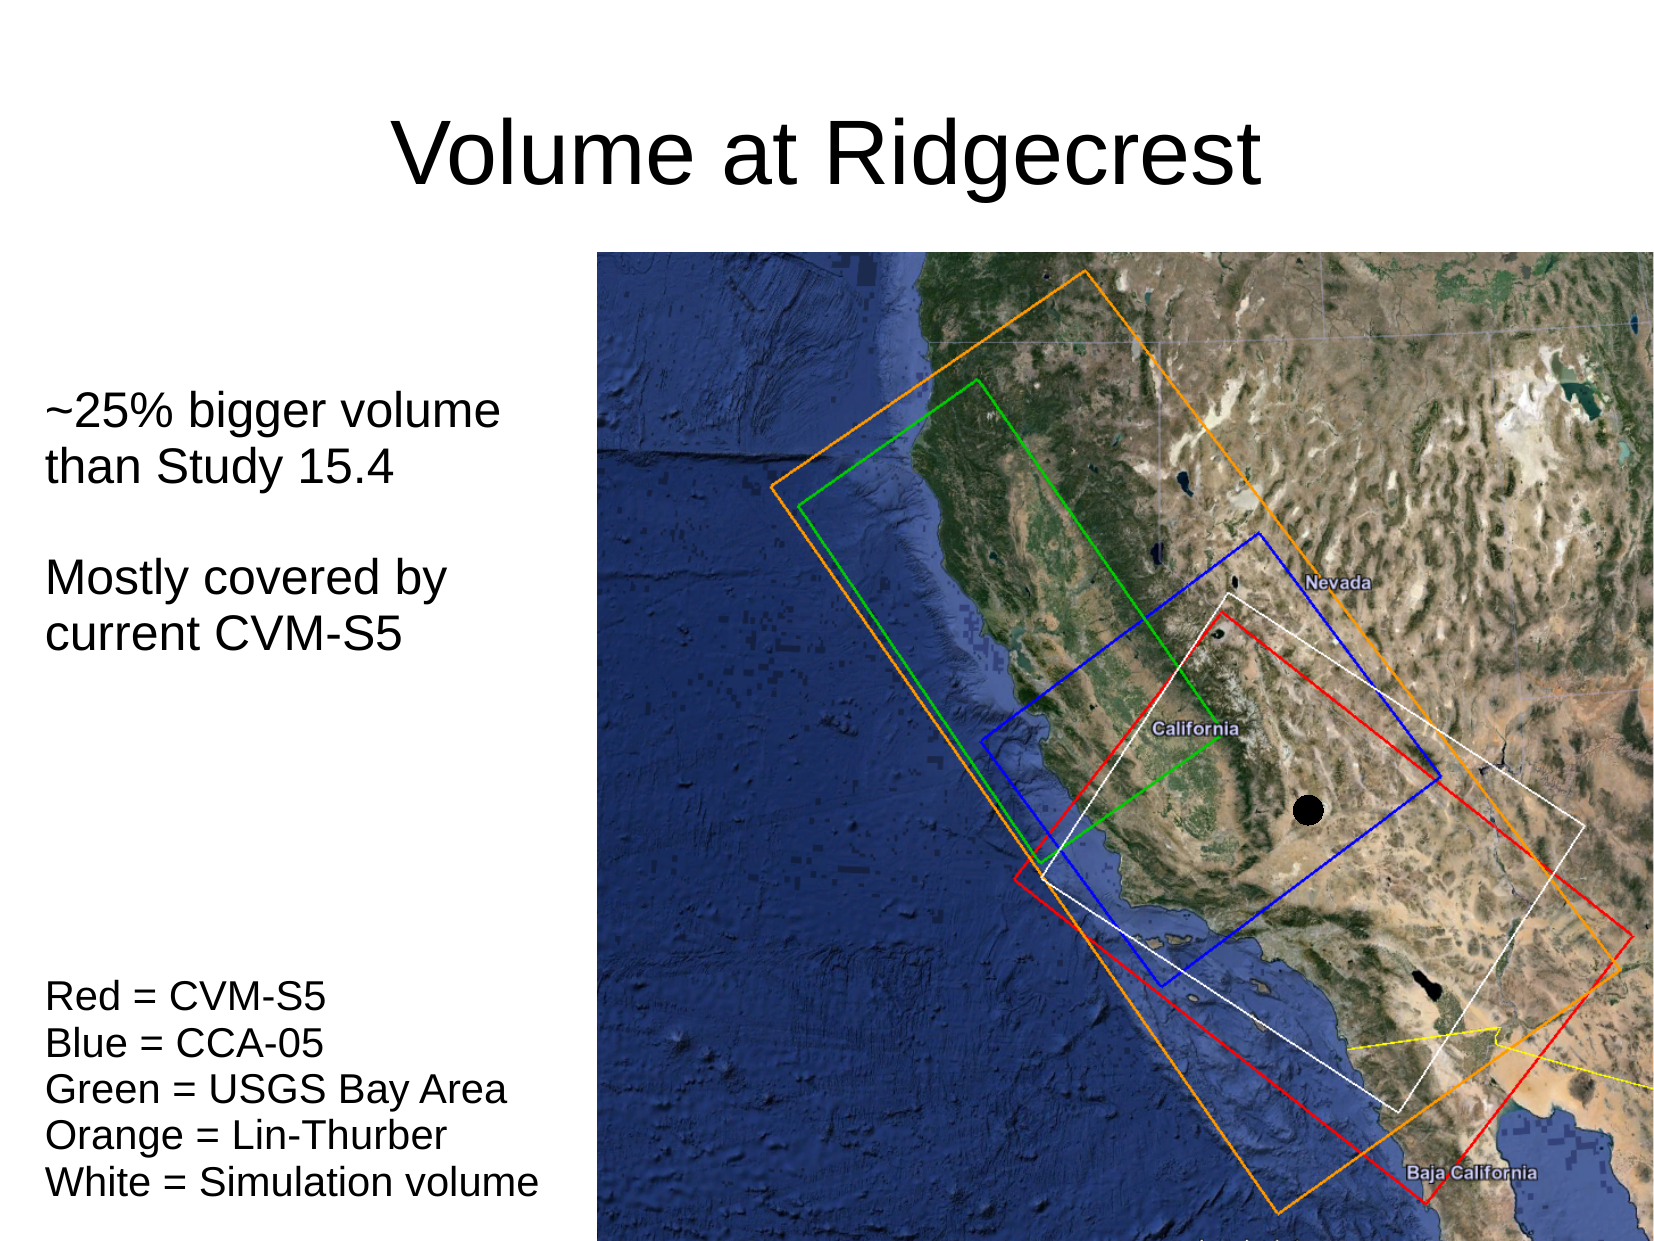

# Volume at Ridgecrest
~25% bigger volume than Study 15.4
Mostly covered by current CVM-S5
Red = CVM-S5
Blue = CCA-05
Green = USGS Bay Area
Orange = Lin-Thurber
White = Simulation volume